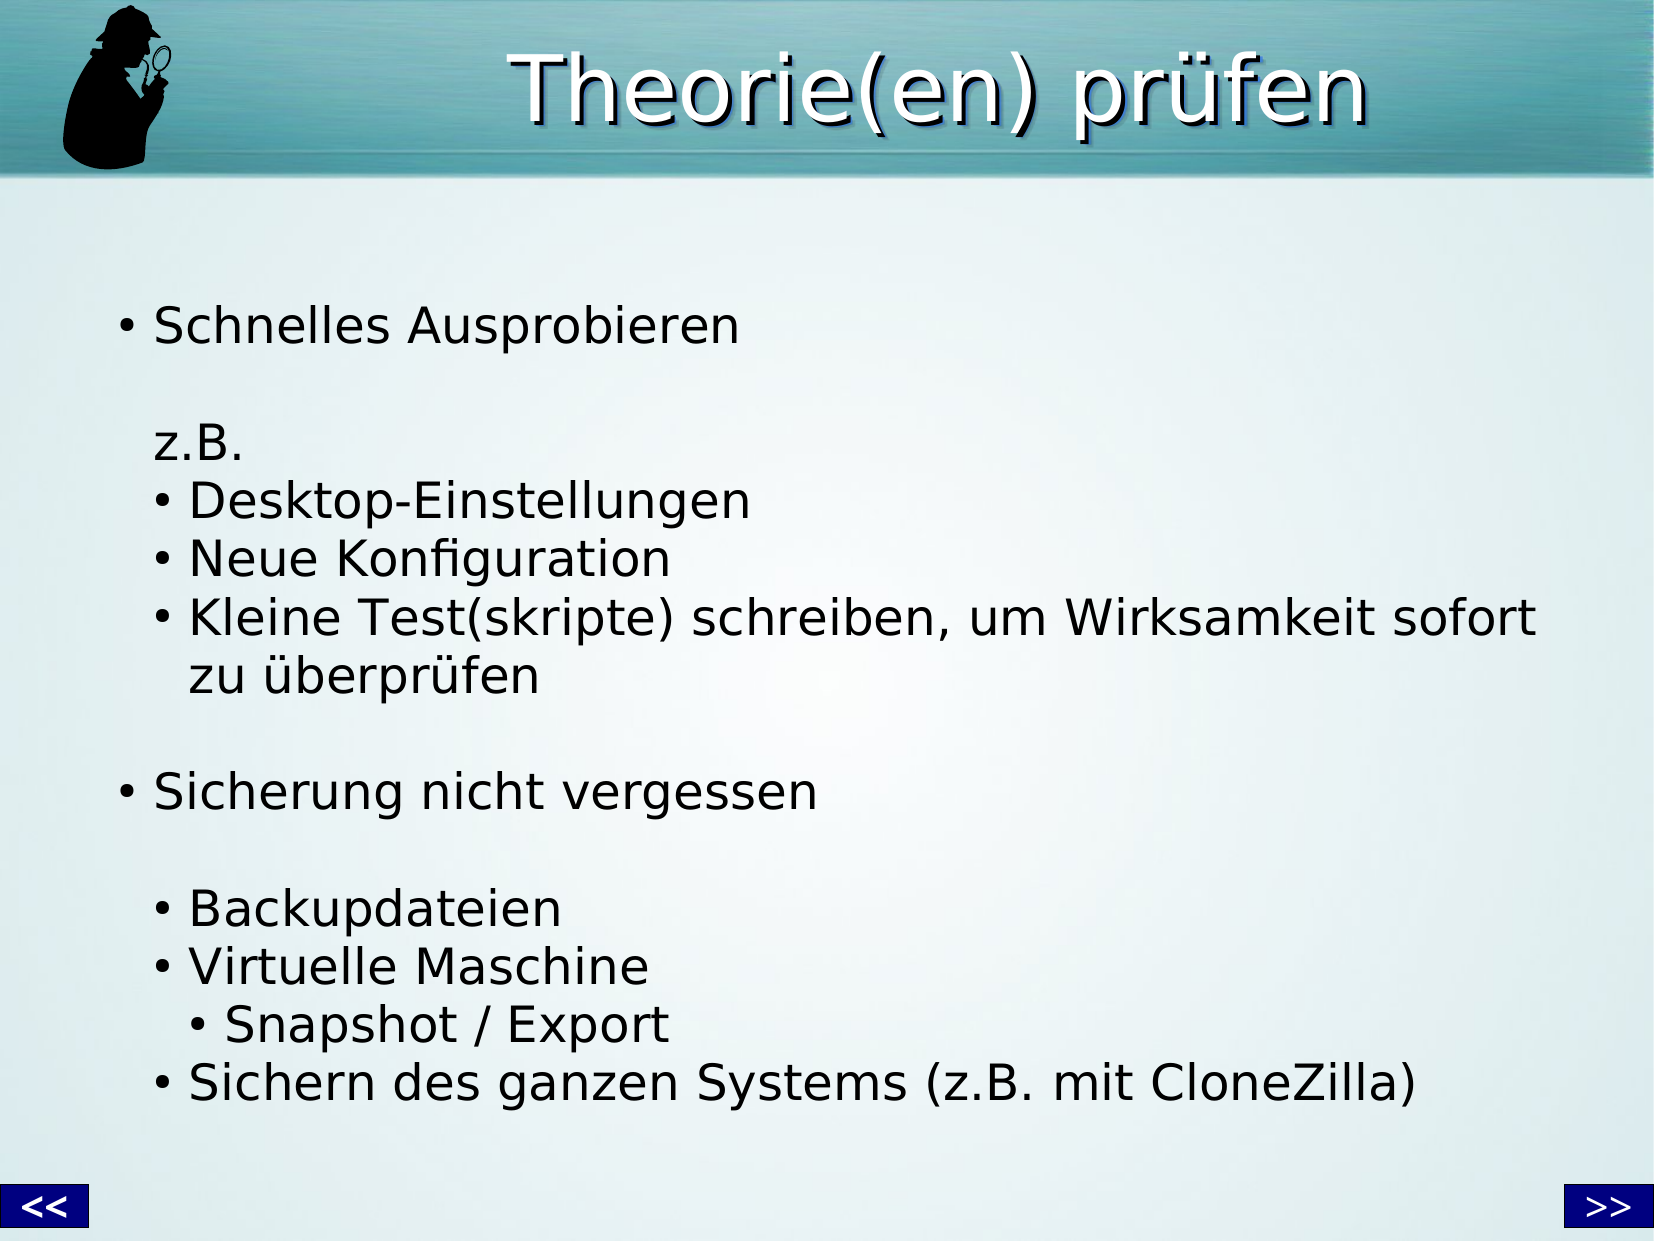

# Theorie(en) prüfen
Schnelles Ausprobieren
z.B.
Desktop-Einstellungen
Neue Konfiguration
Kleine Test(skripte) schreiben, um Wirksamkeit sofort zu überprüfen
Sicherung nicht vergessen
Backupdateien
Virtuelle Maschine
Snapshot / Export
Sichern des ganzen Systems (z.B. mit CloneZilla)